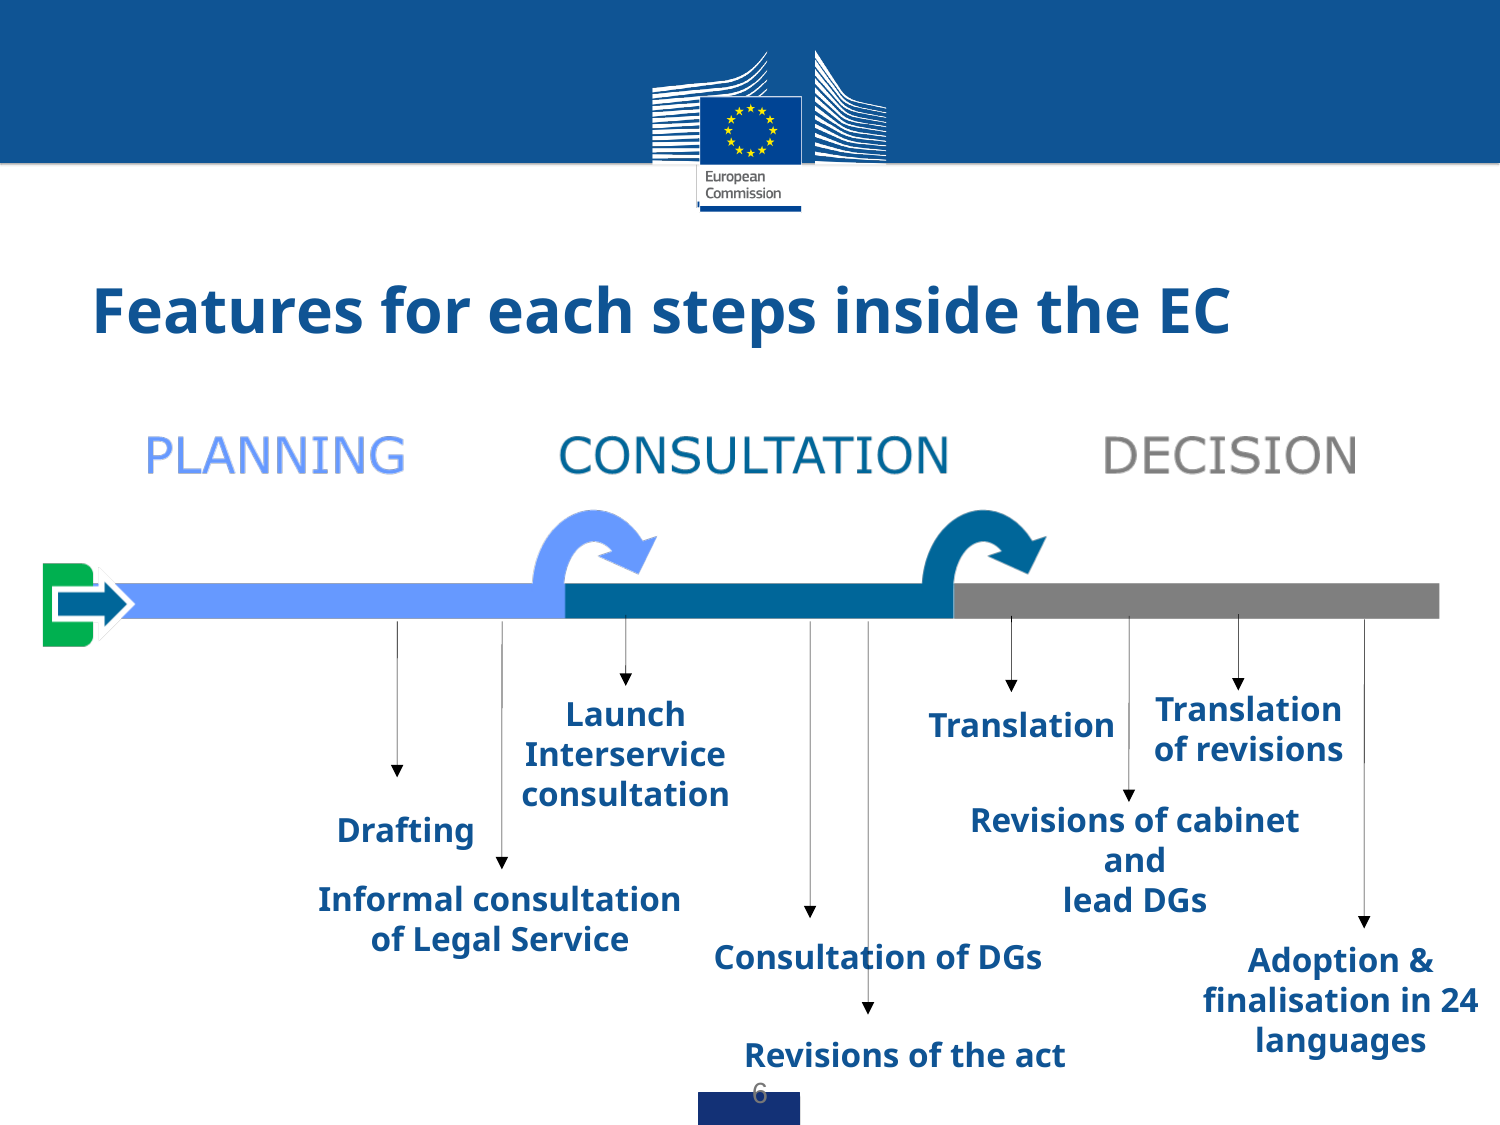

# Features for each steps inside the EC
Translation
of revisions
Launch
Interservice consultation
Translation
Revisions of cabinet and
lead DGs
Drafting
Informal consultation
of Legal Service
Consultation of DGs
Adoption & finalisation in 24 languages
Revisions of the act